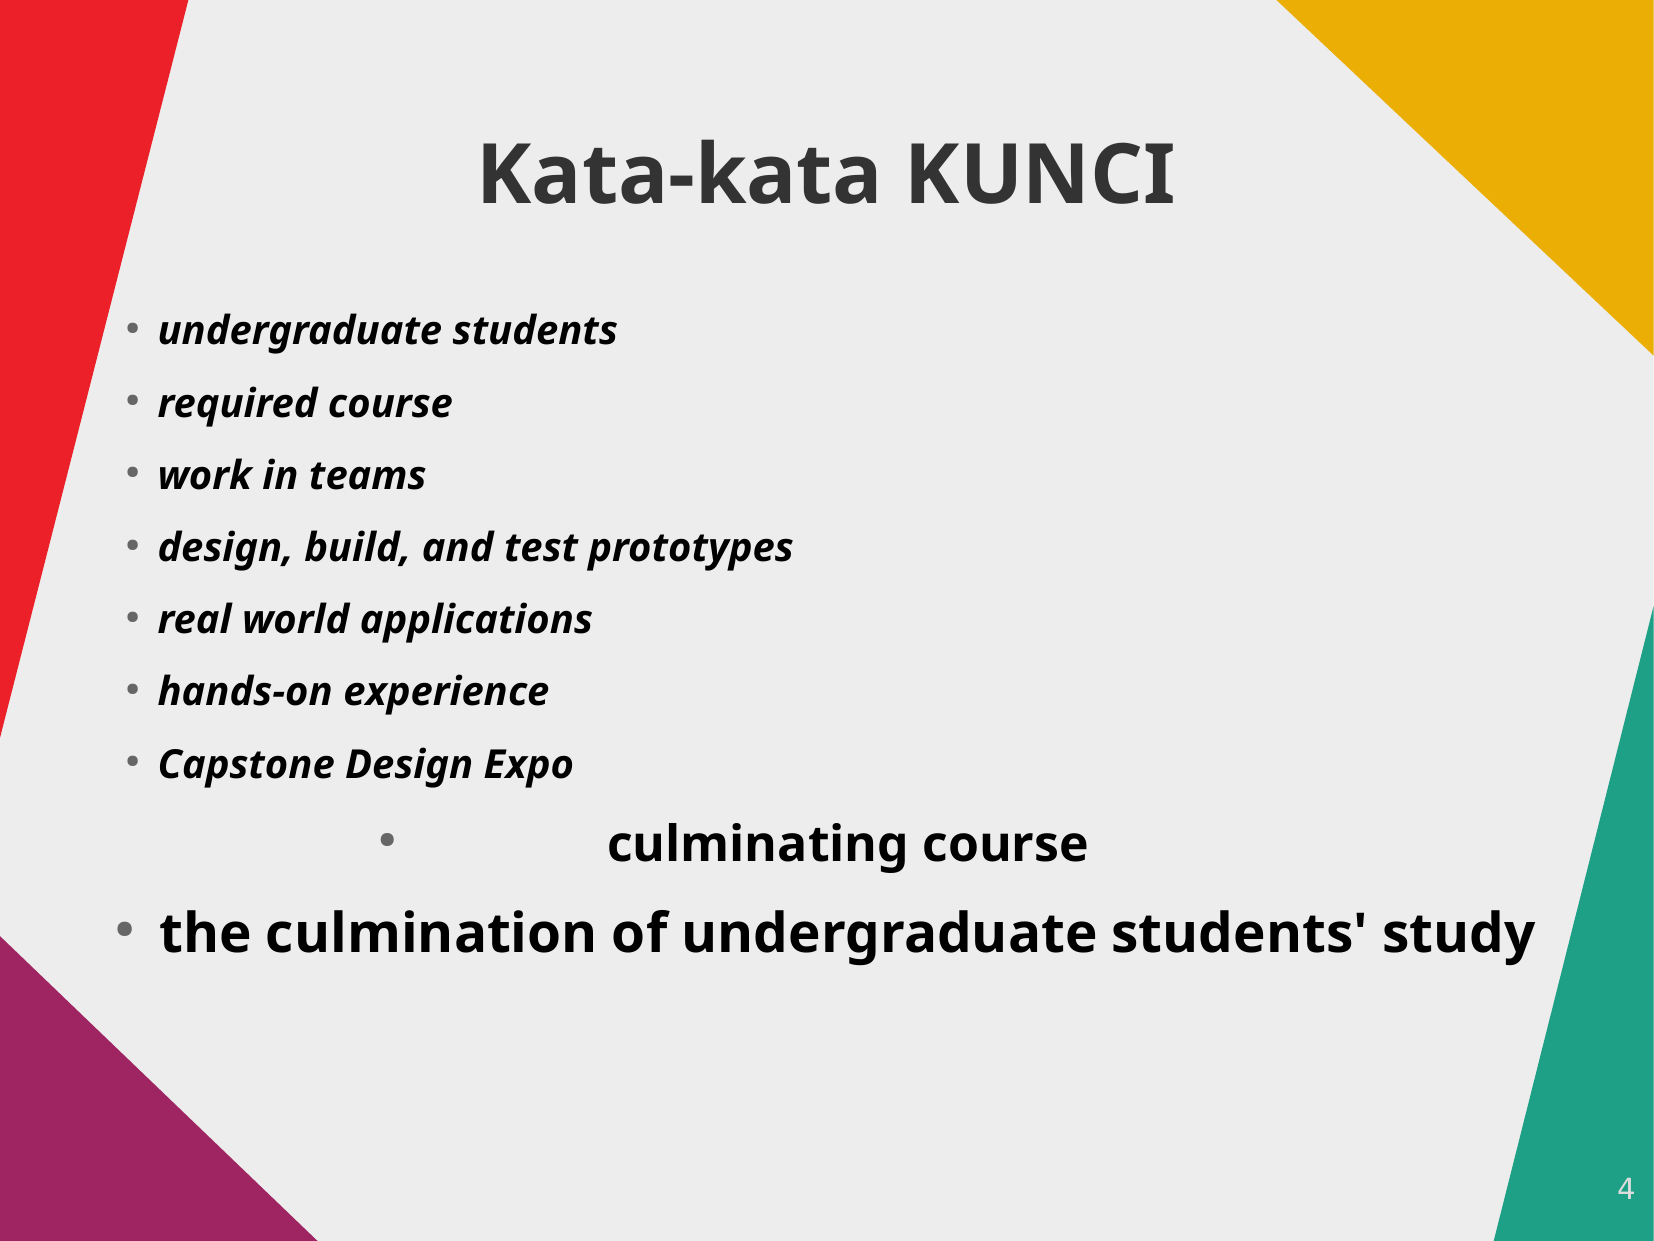

# Kata-kata KUNCI
undergraduate students
required course
work in teams
design, build, and test prototypes
real world applications
hands-on experience
Capstone Design Expo
culminating course
the culmination of undergraduate students' study
4